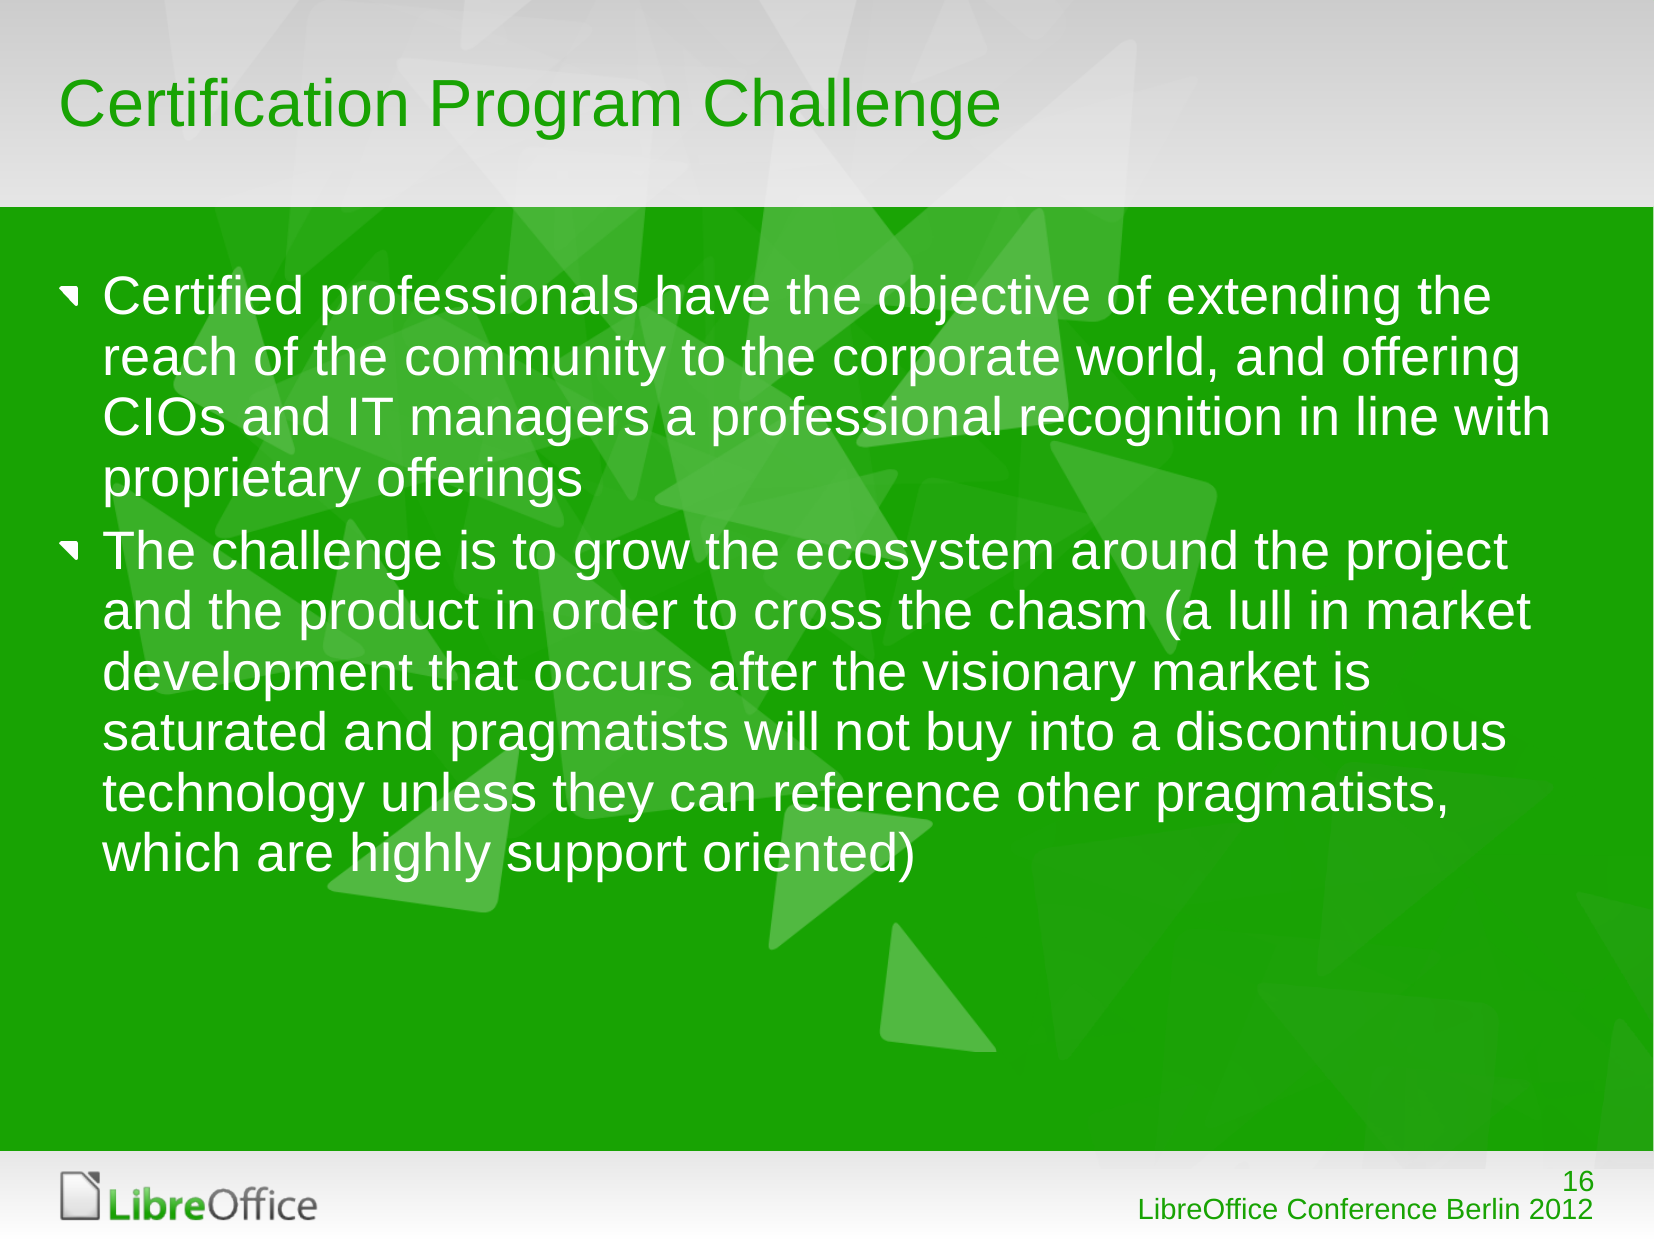

# Certification Program Challenge
Certified professionals have the objective of extending the reach of the community to the corporate world, and offering CIOs and IT managers a professional recognition in line with proprietary offerings
The challenge is to grow the ecosystem around the project and the product in order to cross the chasm (a lull in market development that occurs after the visionary market is saturated and pragmatists will not buy into a discontinuous technology unless they can reference other pragmatists, which are highly support oriented)
16
LibreOffice Conference Berlin 2012